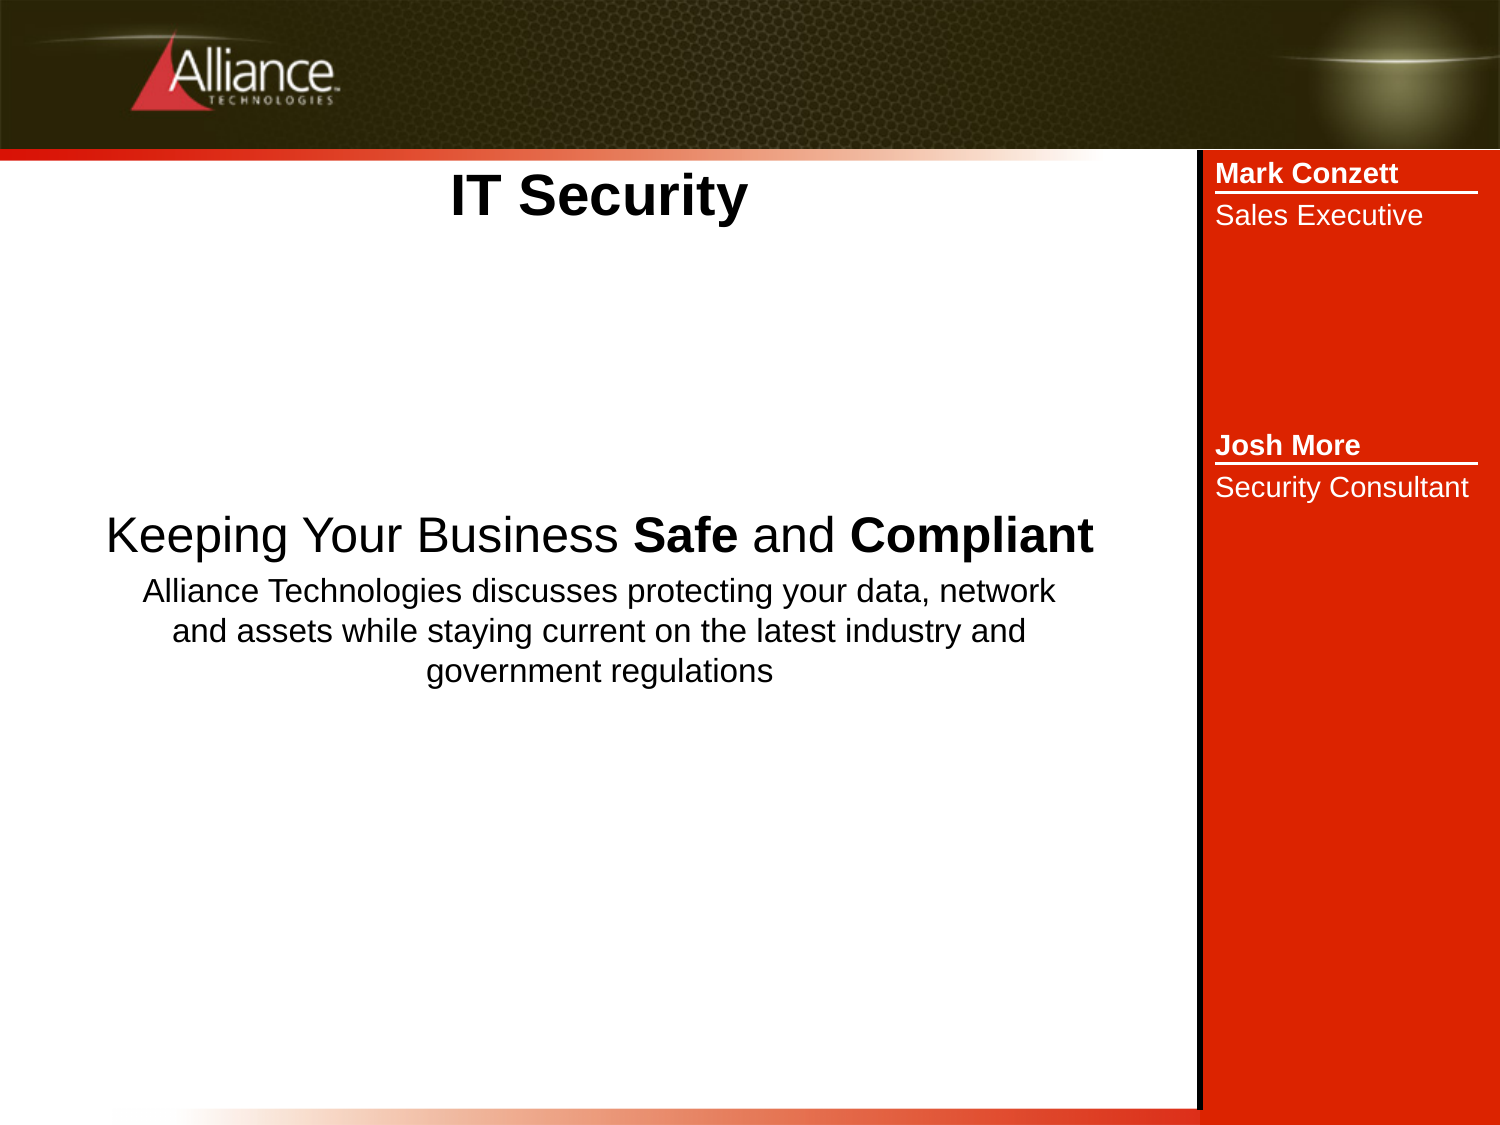

IT Security
Mark Conzett
Sales Executive
Josh More
Security Consultant
Keeping Your Business Safe and Compliant
# Alliance Technologies discusses protecting your data, network and assets while staying current on the latest industry and government regulations